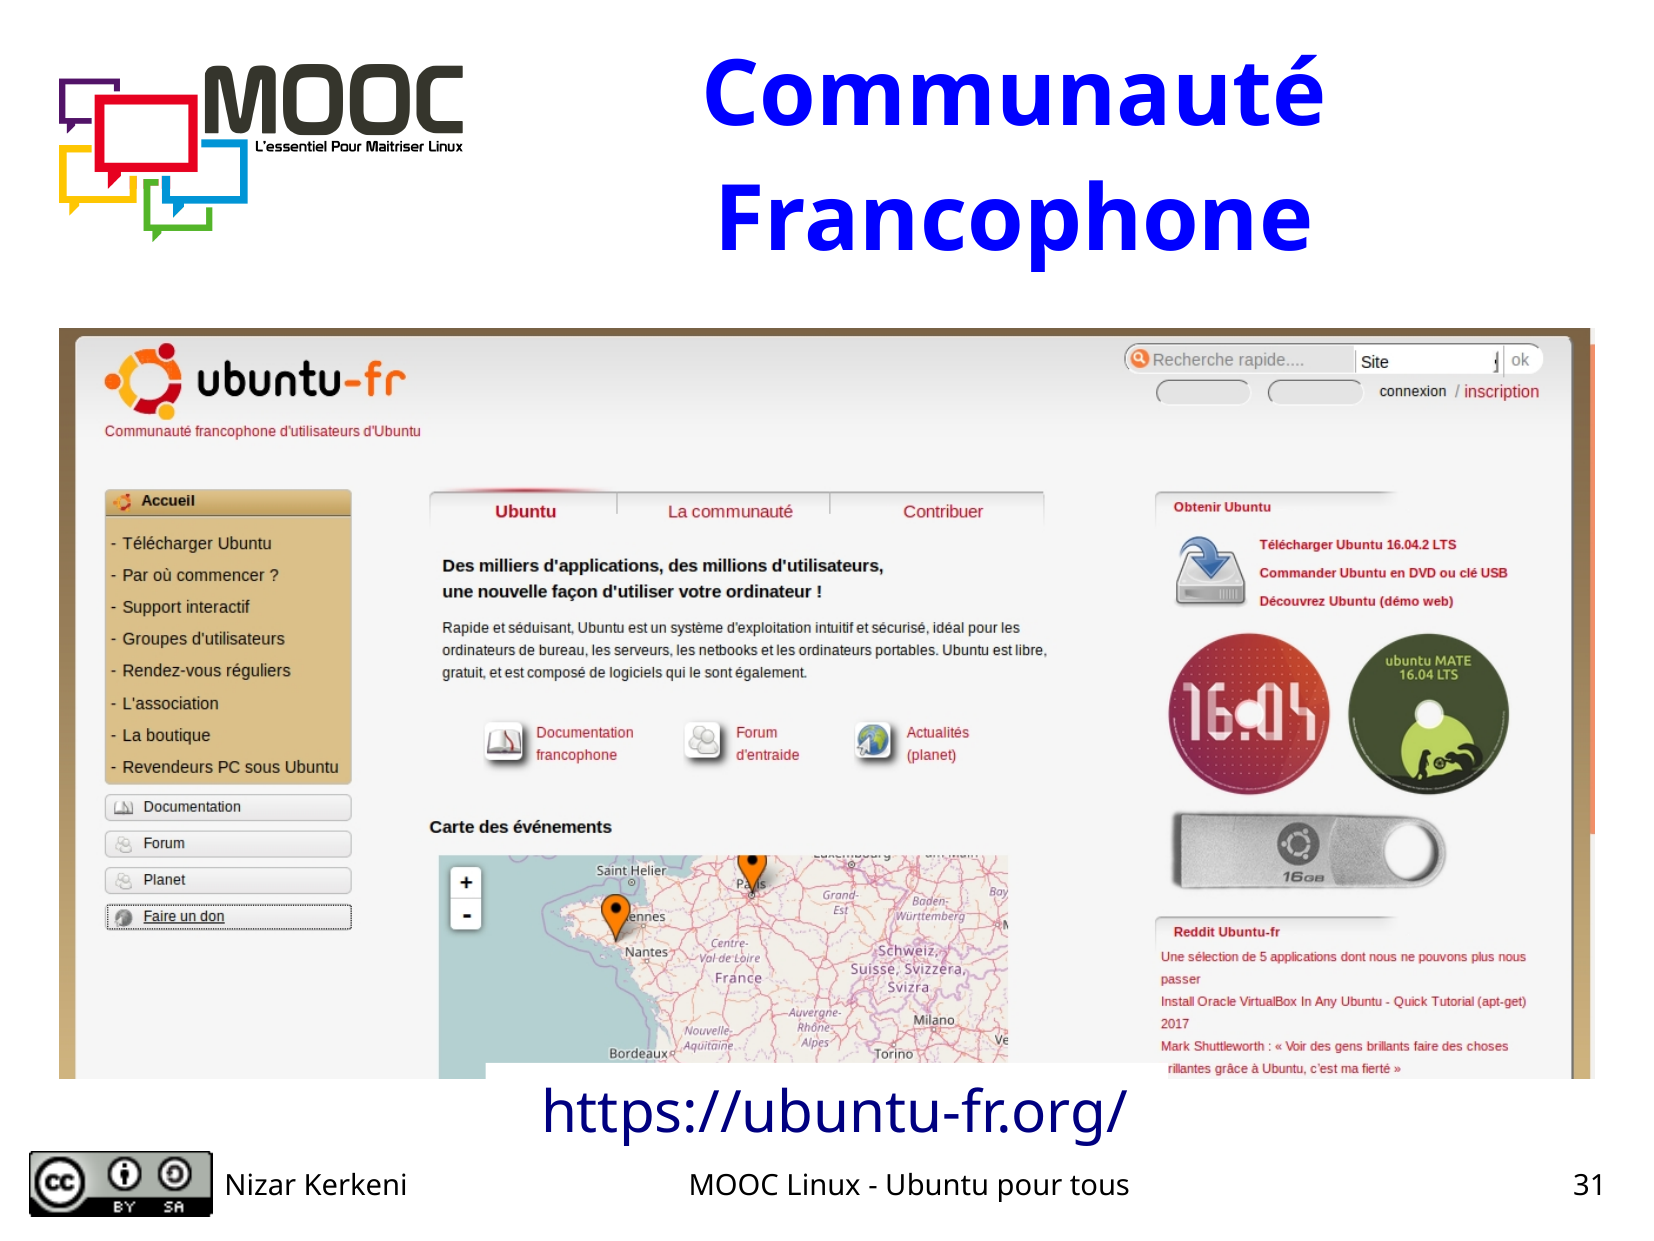

# Communauté Francophone
 https://ubuntu-fr.org/
MOOC Linux - Ubuntu pour tous
31